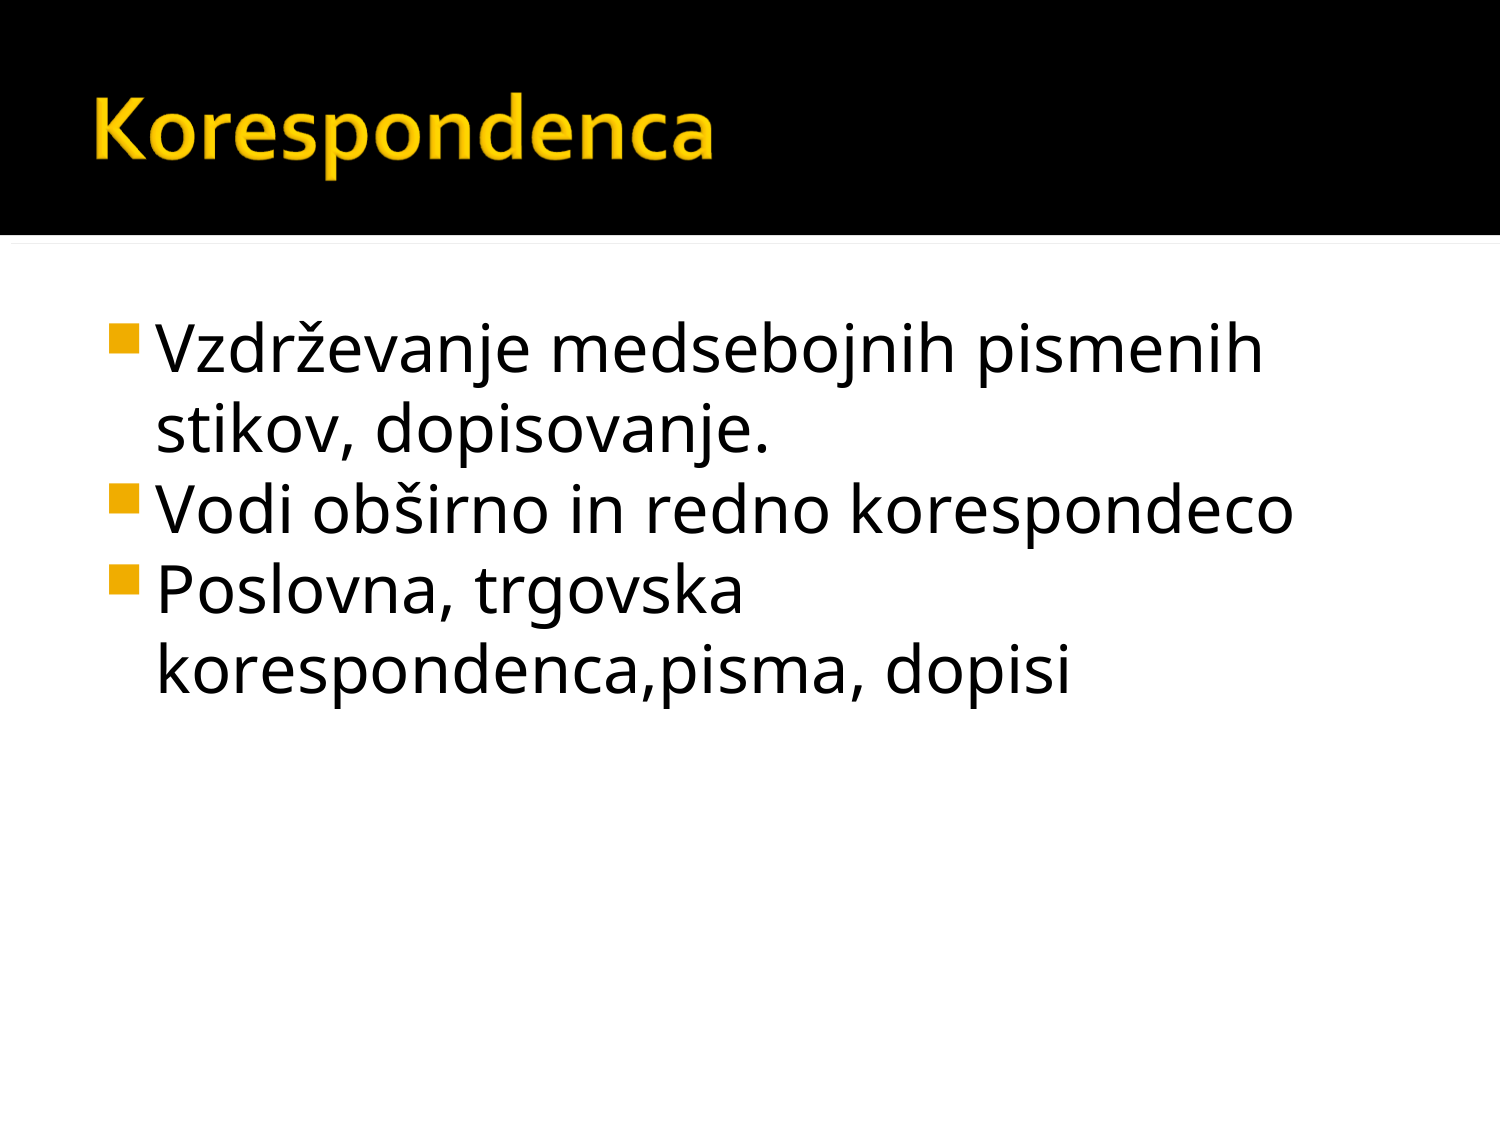

# Vzdrževanje medsebojnih pismenih stikov, dopisovanje.
Vodi obširno in redno korespondeco
Poslovna, trgovska korespondenca,pisma, dopisi